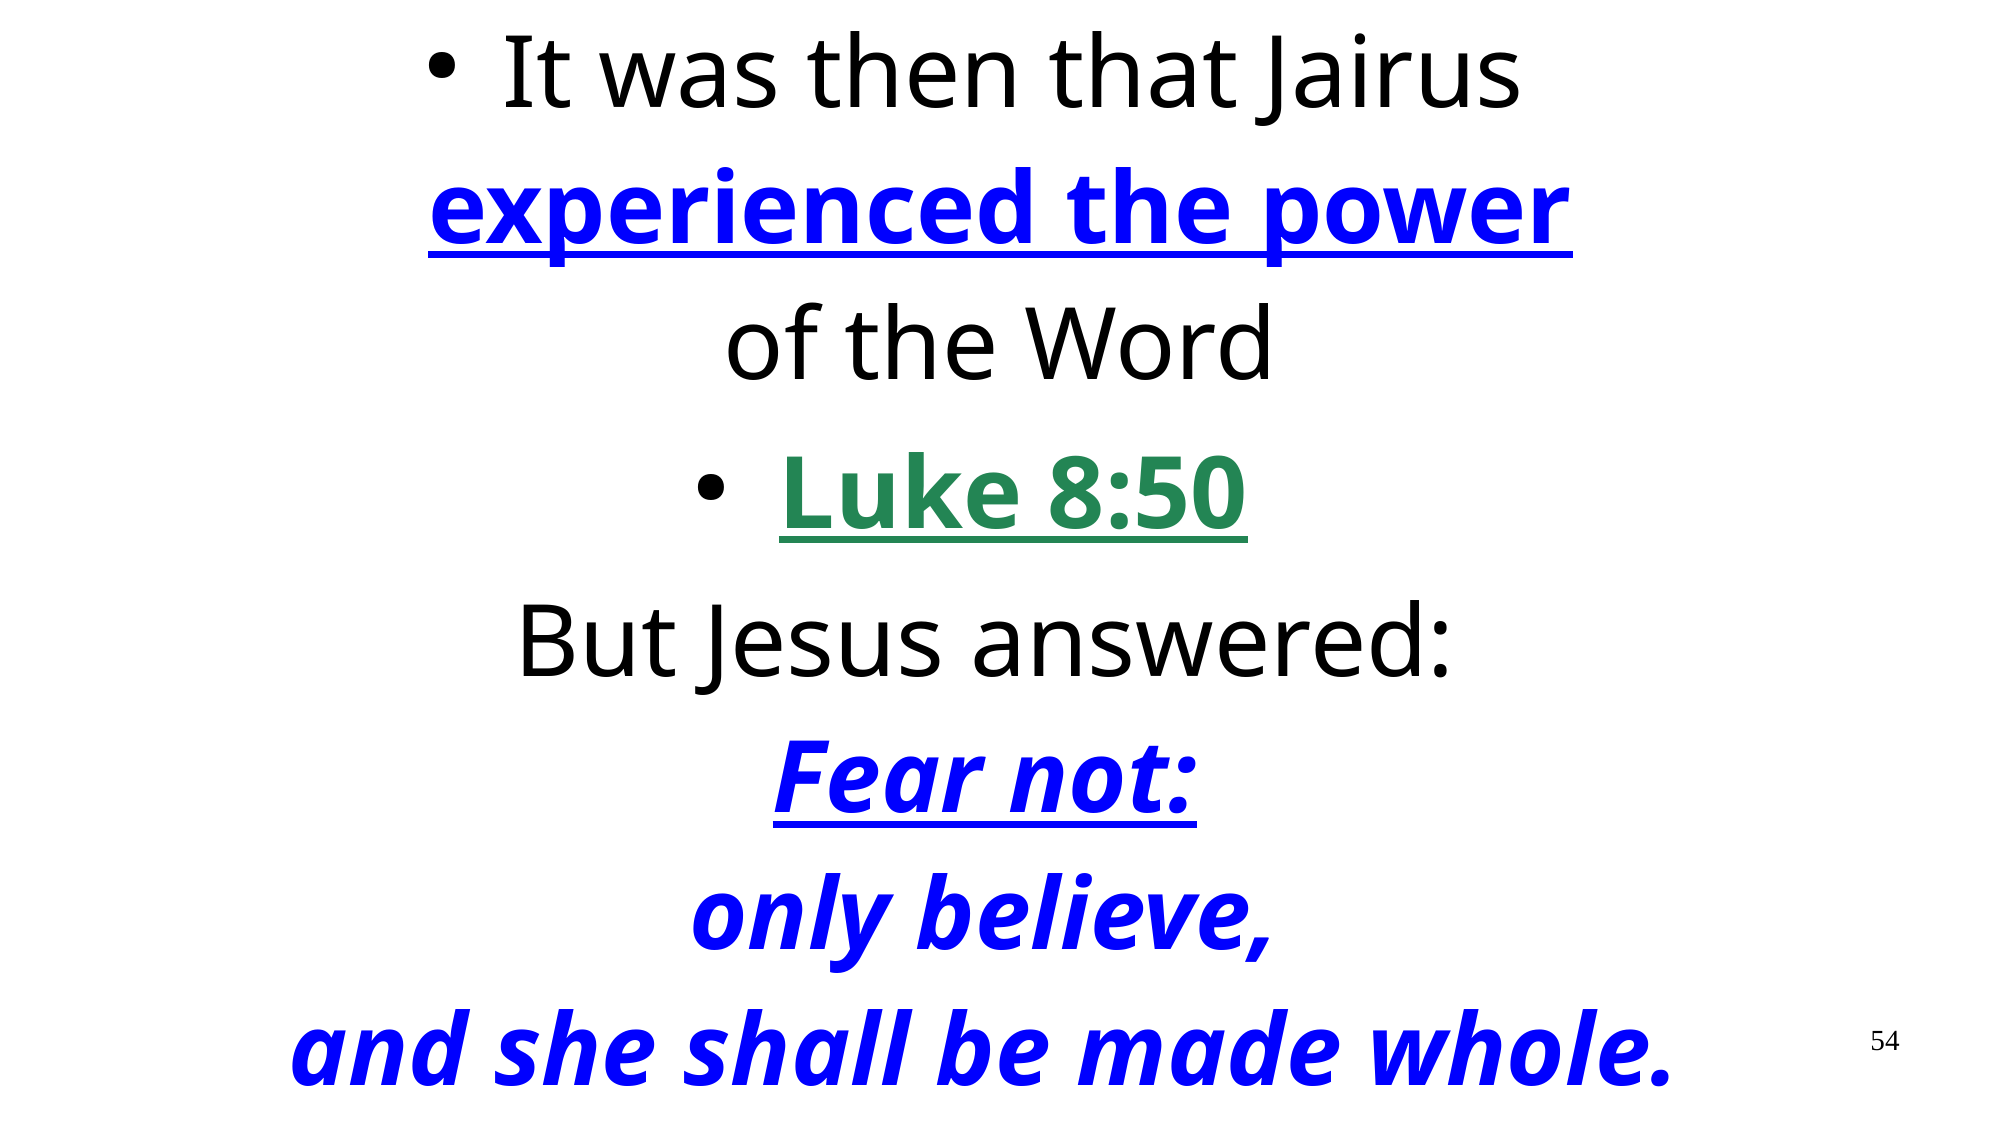

# It was then that Jairus experienced the power of the Word
Luke 8:50
But Jesus answered:
Fear not:
only believe,
and she shall be made whole.
54